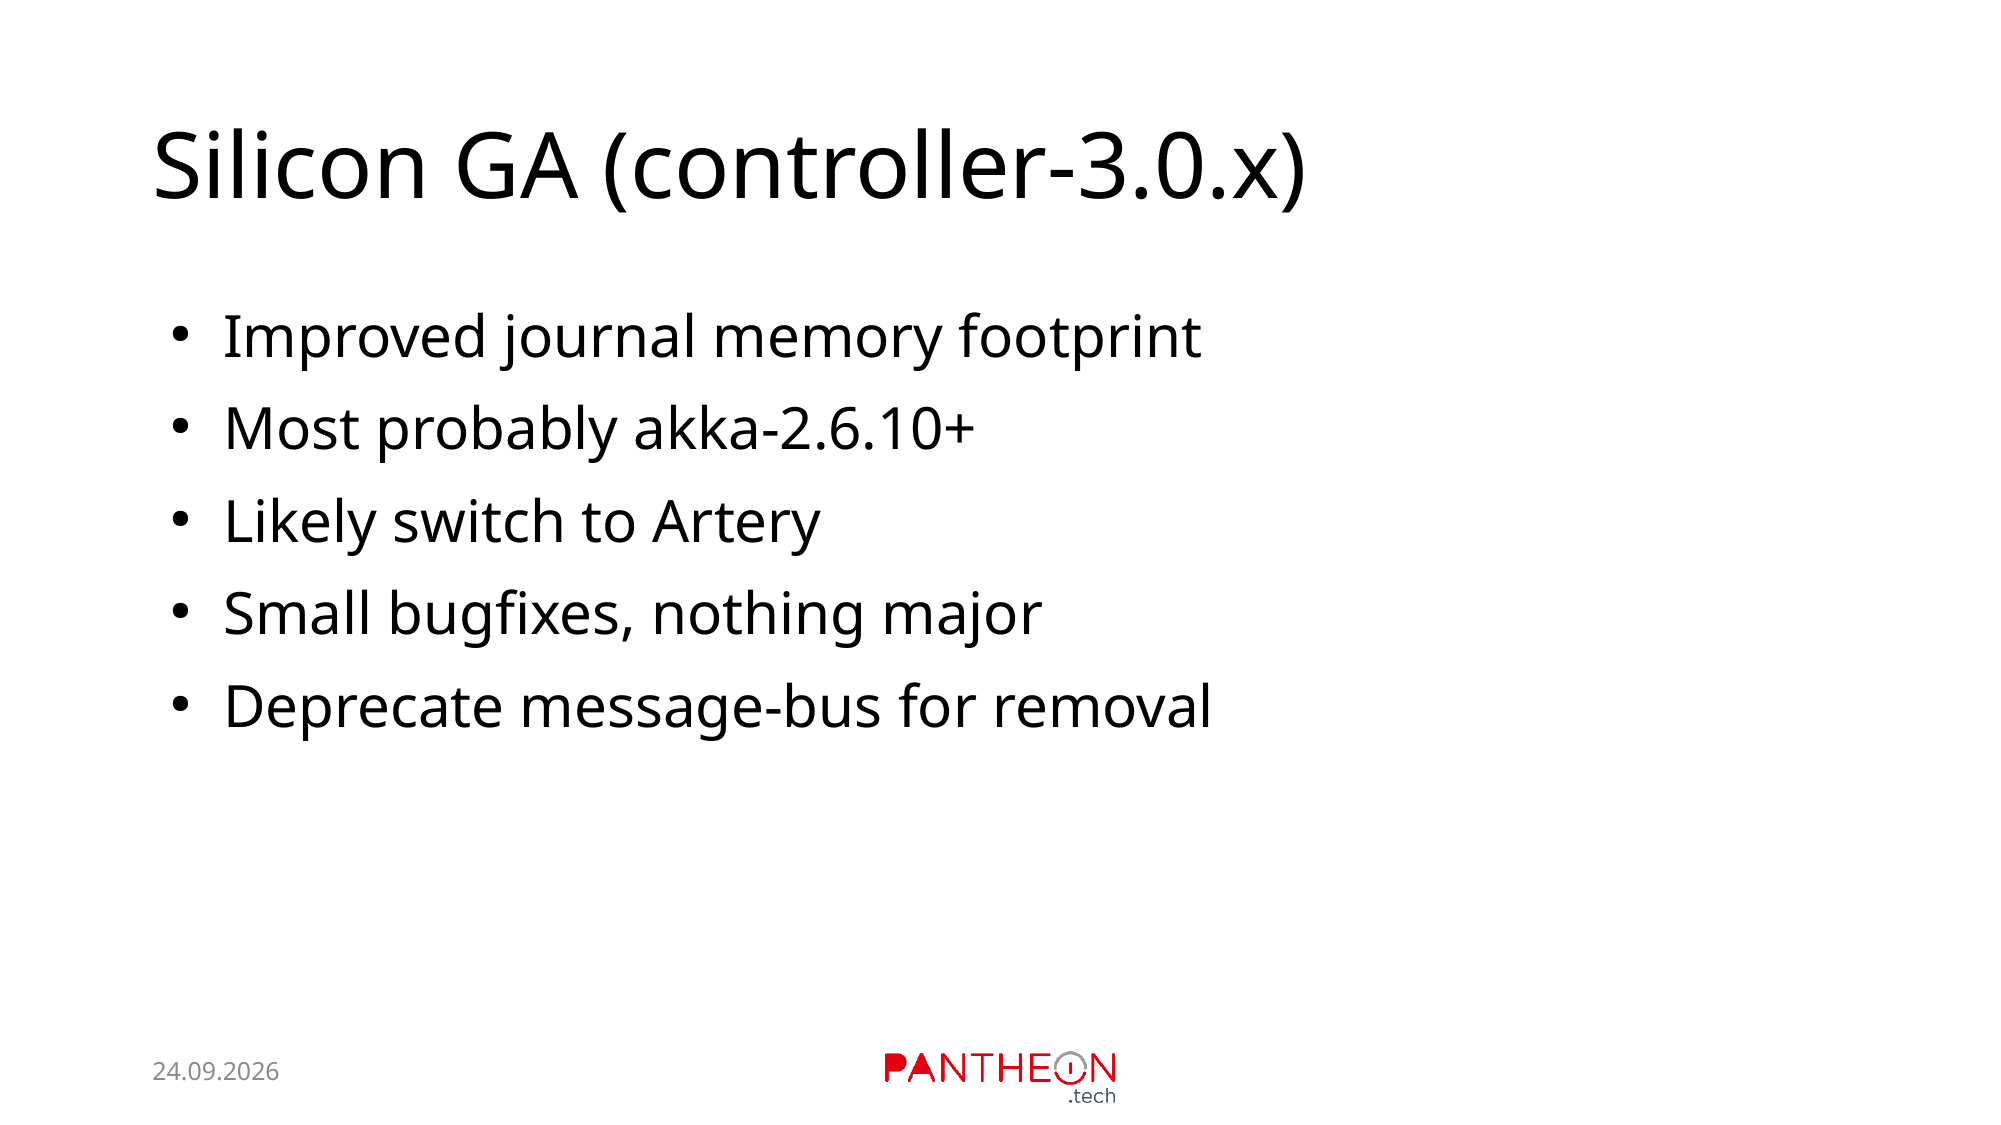

# Silicon GA (controller-3.0.x)
Improved journal memory footprint
Most probably akka-2.6.10+
Likely switch to Artery
Small bugfixes, nothing major
Deprecate message-bus for removal